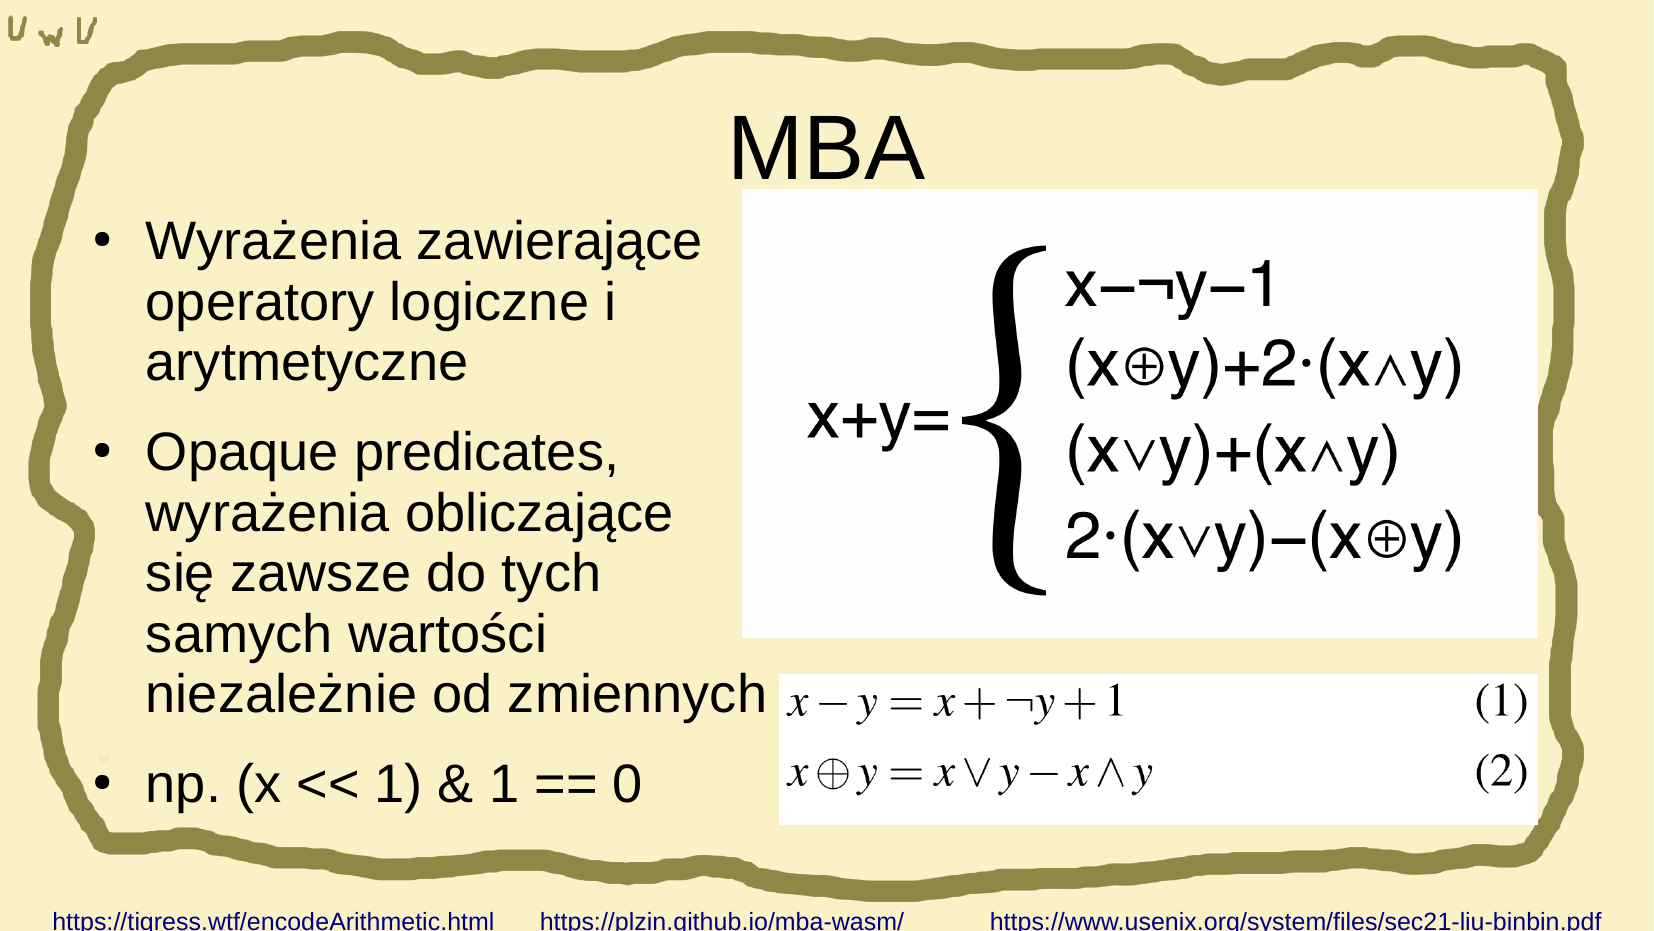

# MBA
Wyrażenia zawierające operatory logiczne i arytmetyczne
Opaque predicates, wyrażenia obliczające się zawsze do tych samych wartości niezależnie od zmiennych
np. (x << 1) & 1 == 0
https://tigress.wtf/encodeArithmetic.html
https://plzin.github.io/mba-wasm/
https://www.usenix.org/system/files/sec21-liu-binbin.pdf